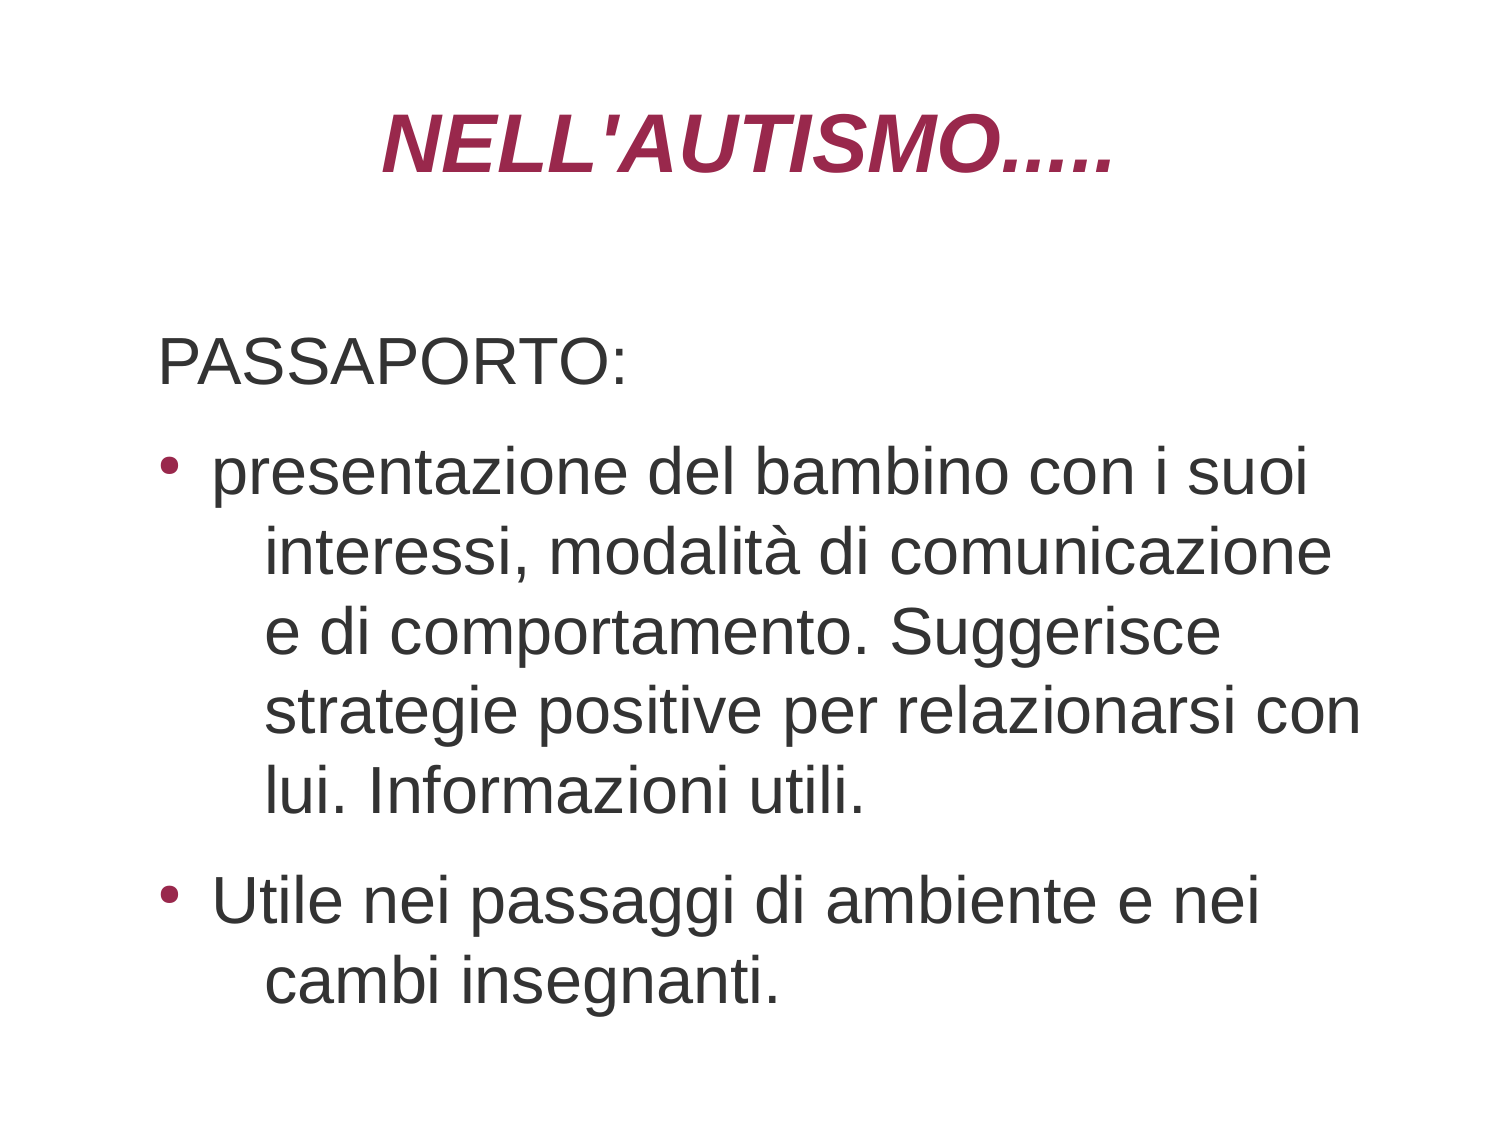

# NELL'AUTISMO.....
PASSAPORTO:
presentazione del bambino con i suoi interessi, modalità di comunicazione e di comportamento. Suggerisce strategie positive per relazionarsi con lui. Informazioni utili.
Utile nei passaggi di ambiente e nei cambi insegnanti.